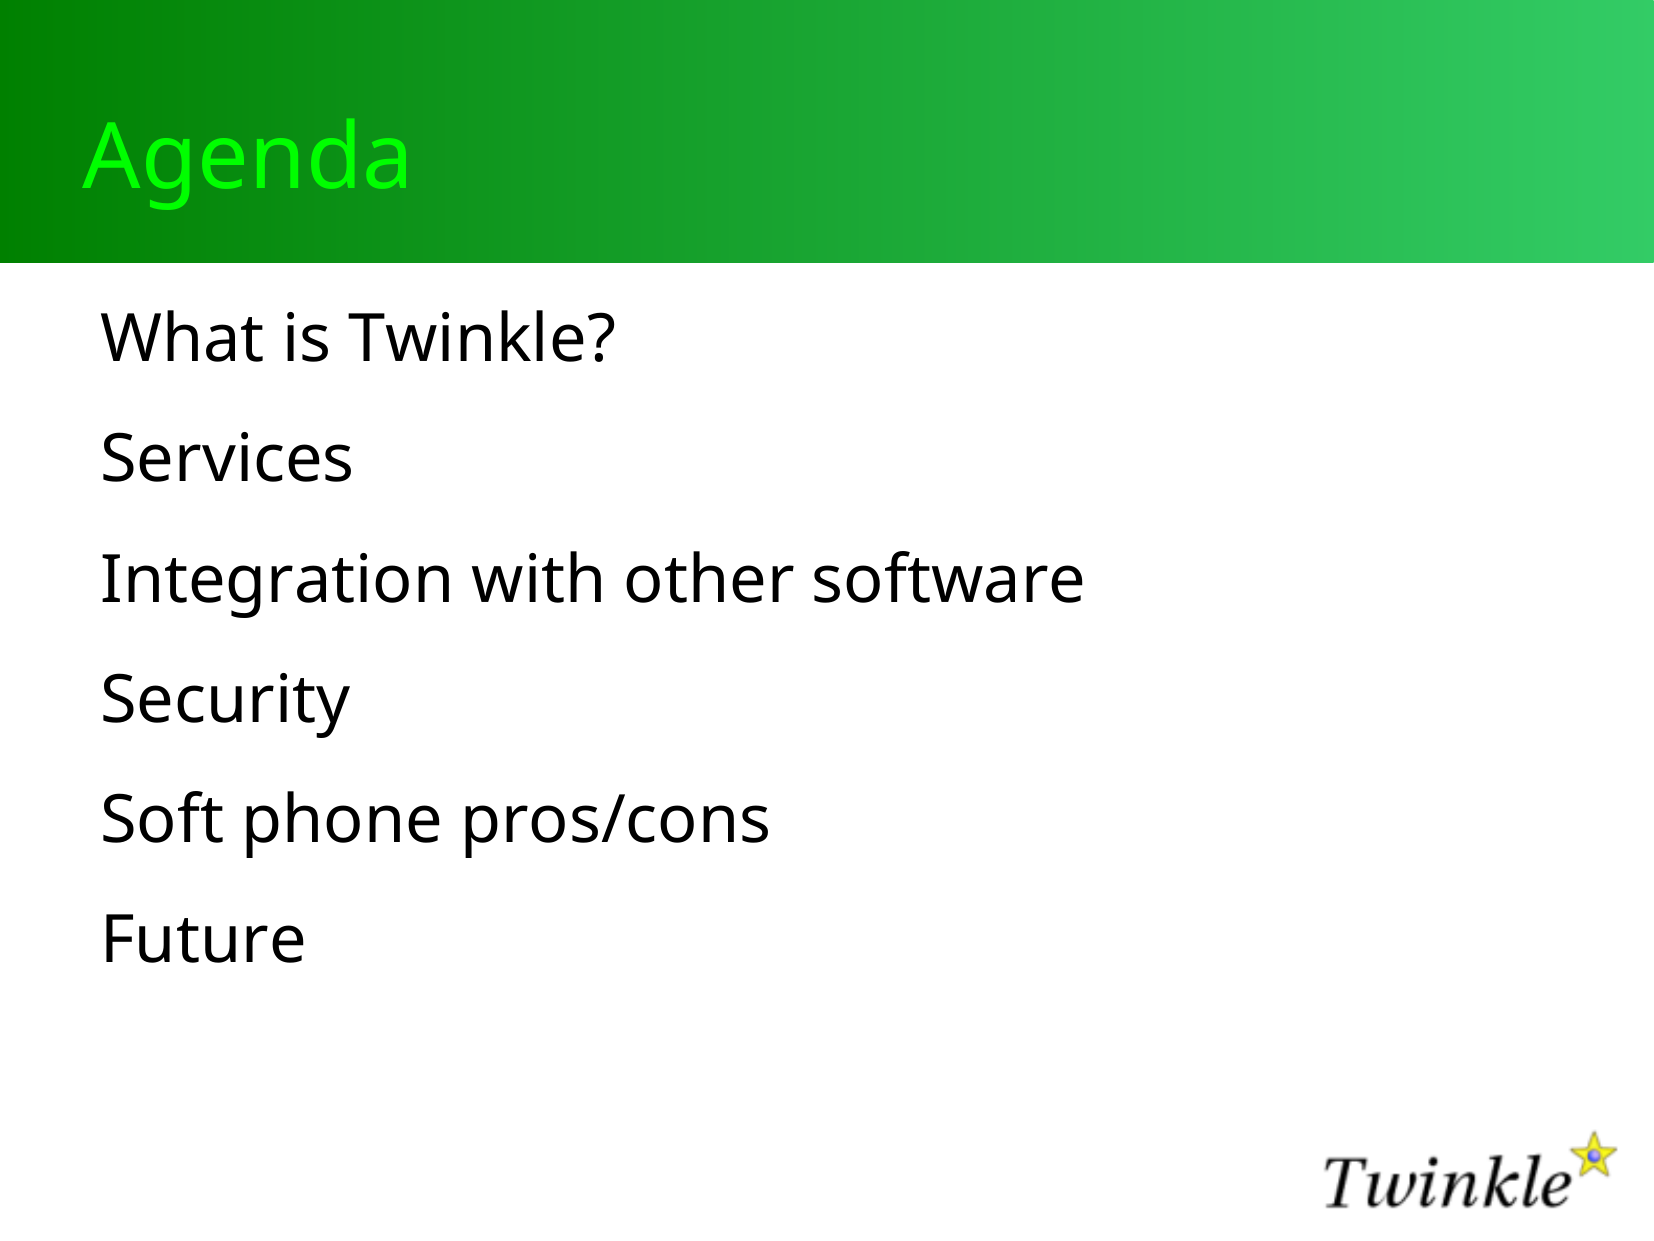

# Agenda
What is Twinkle?
Services
Integration with other software
Security
Soft phone pros/cons
Future